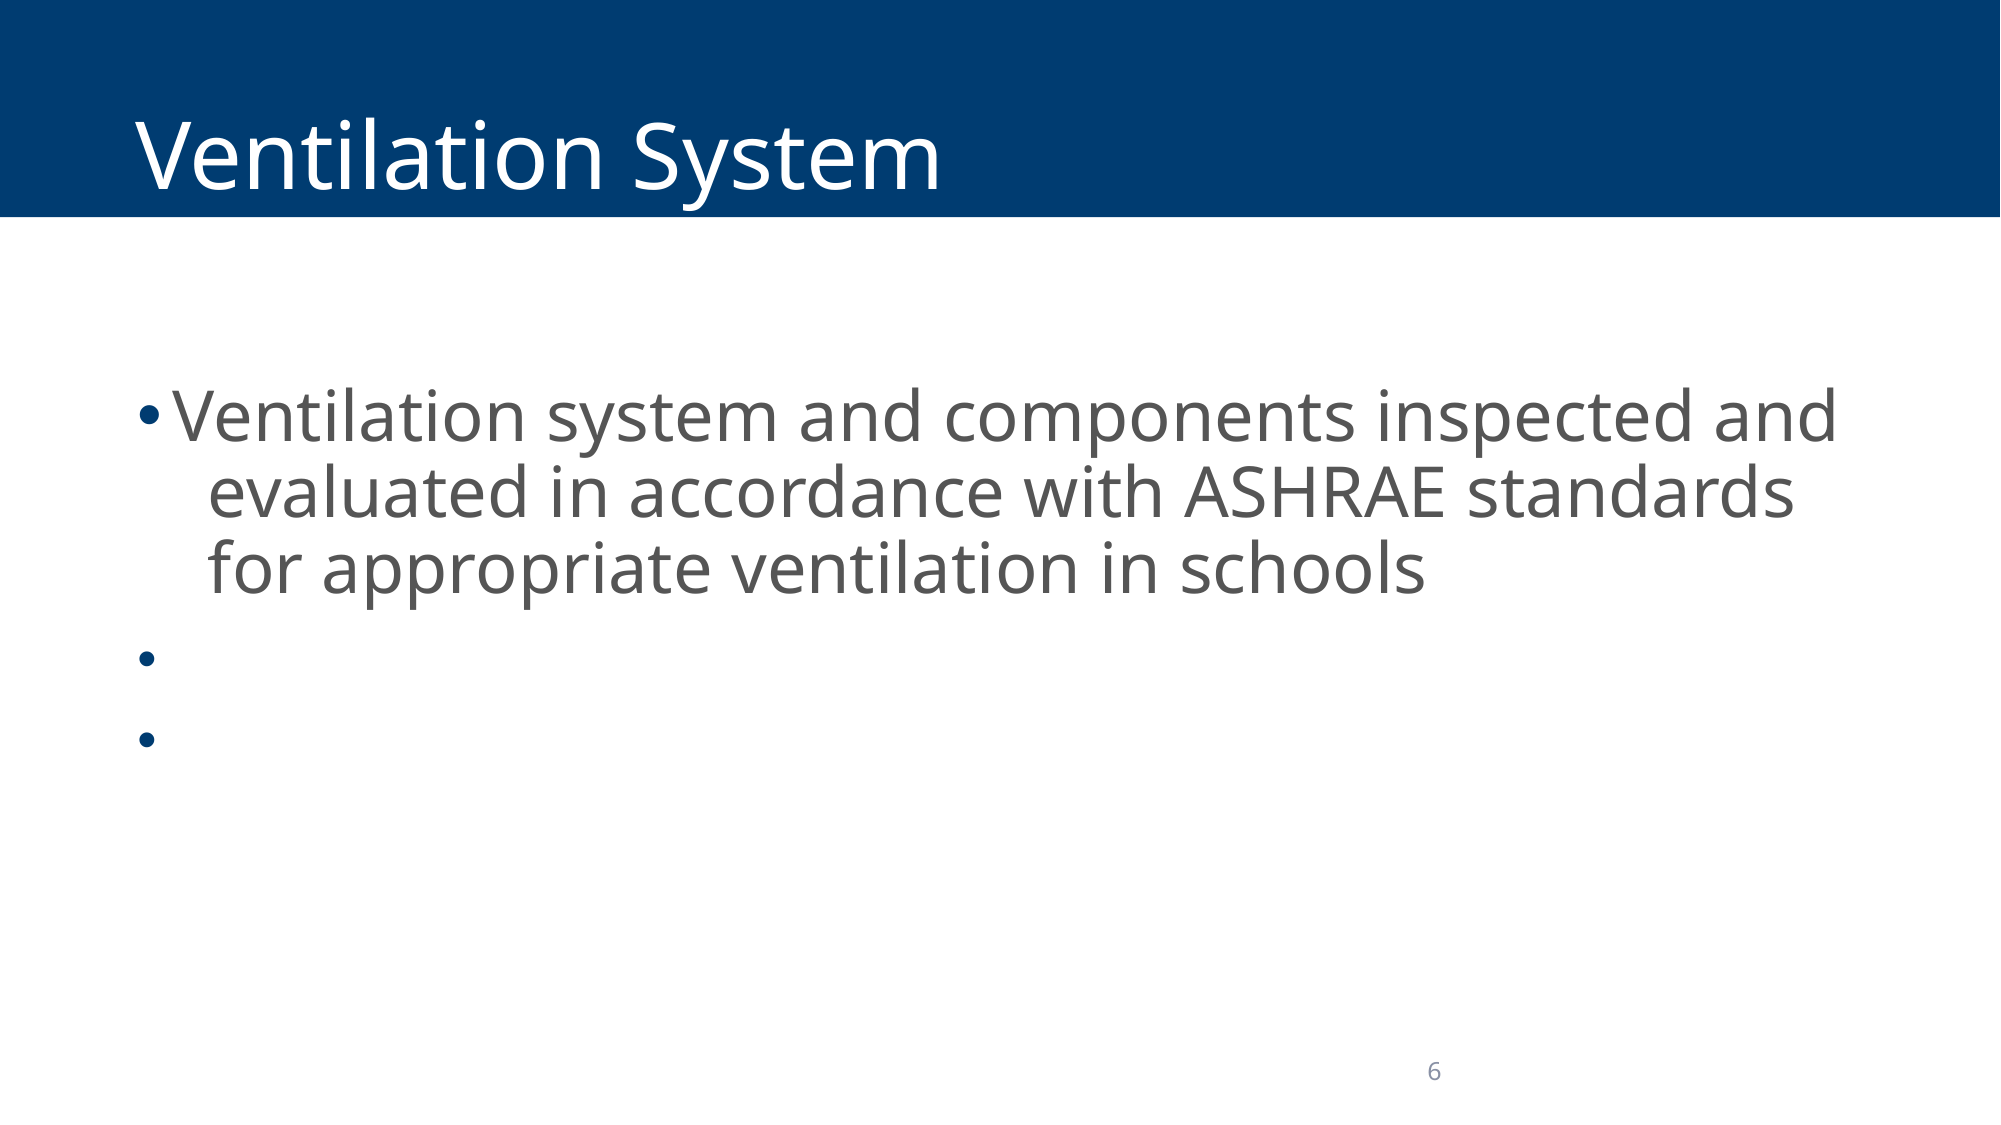

# Ventilation System
Ventilation system and components inspected and evaluated in accordance with ASHRAE standards for appropriate ventilation in schools